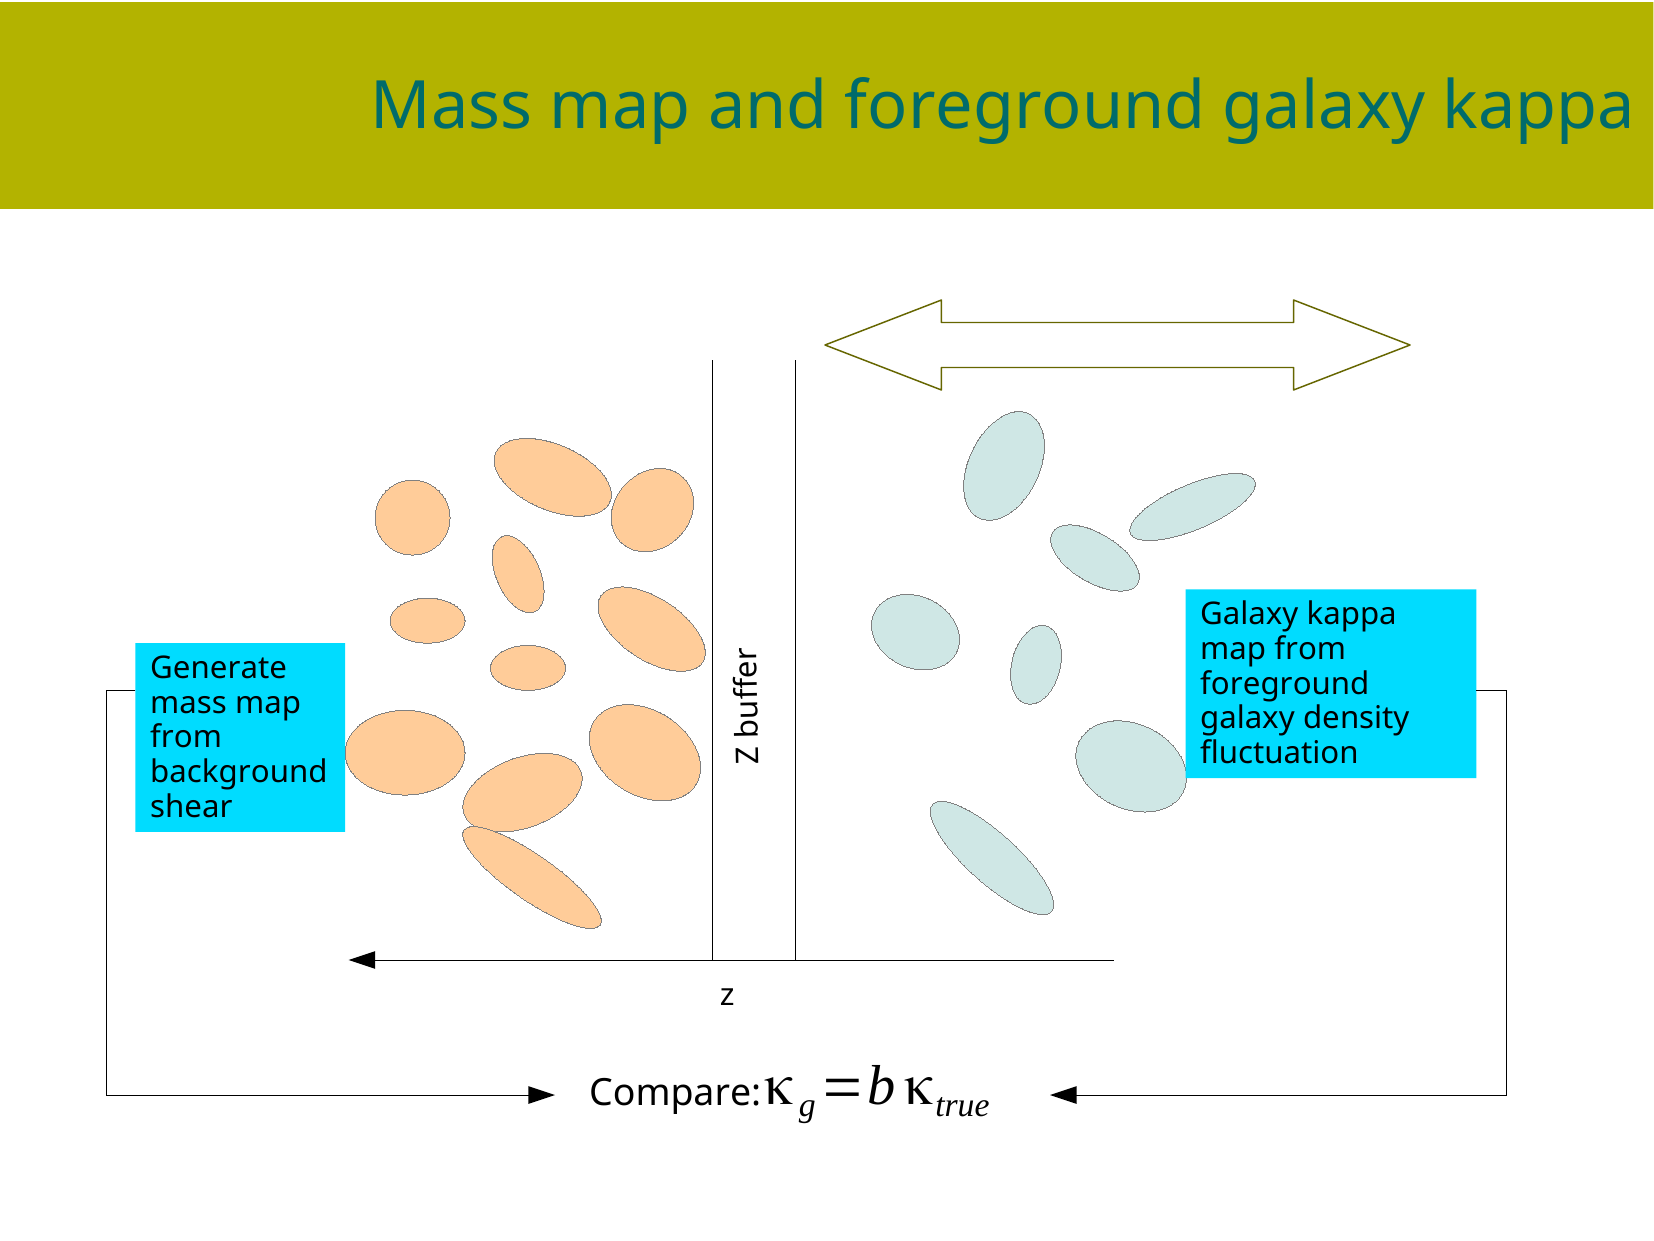

# Mass map and foreground galaxy kappa
z
Galaxy kappa map from foreground galaxy density fluctuation
Generate mass map from background shear
Z buffer
 Compare: